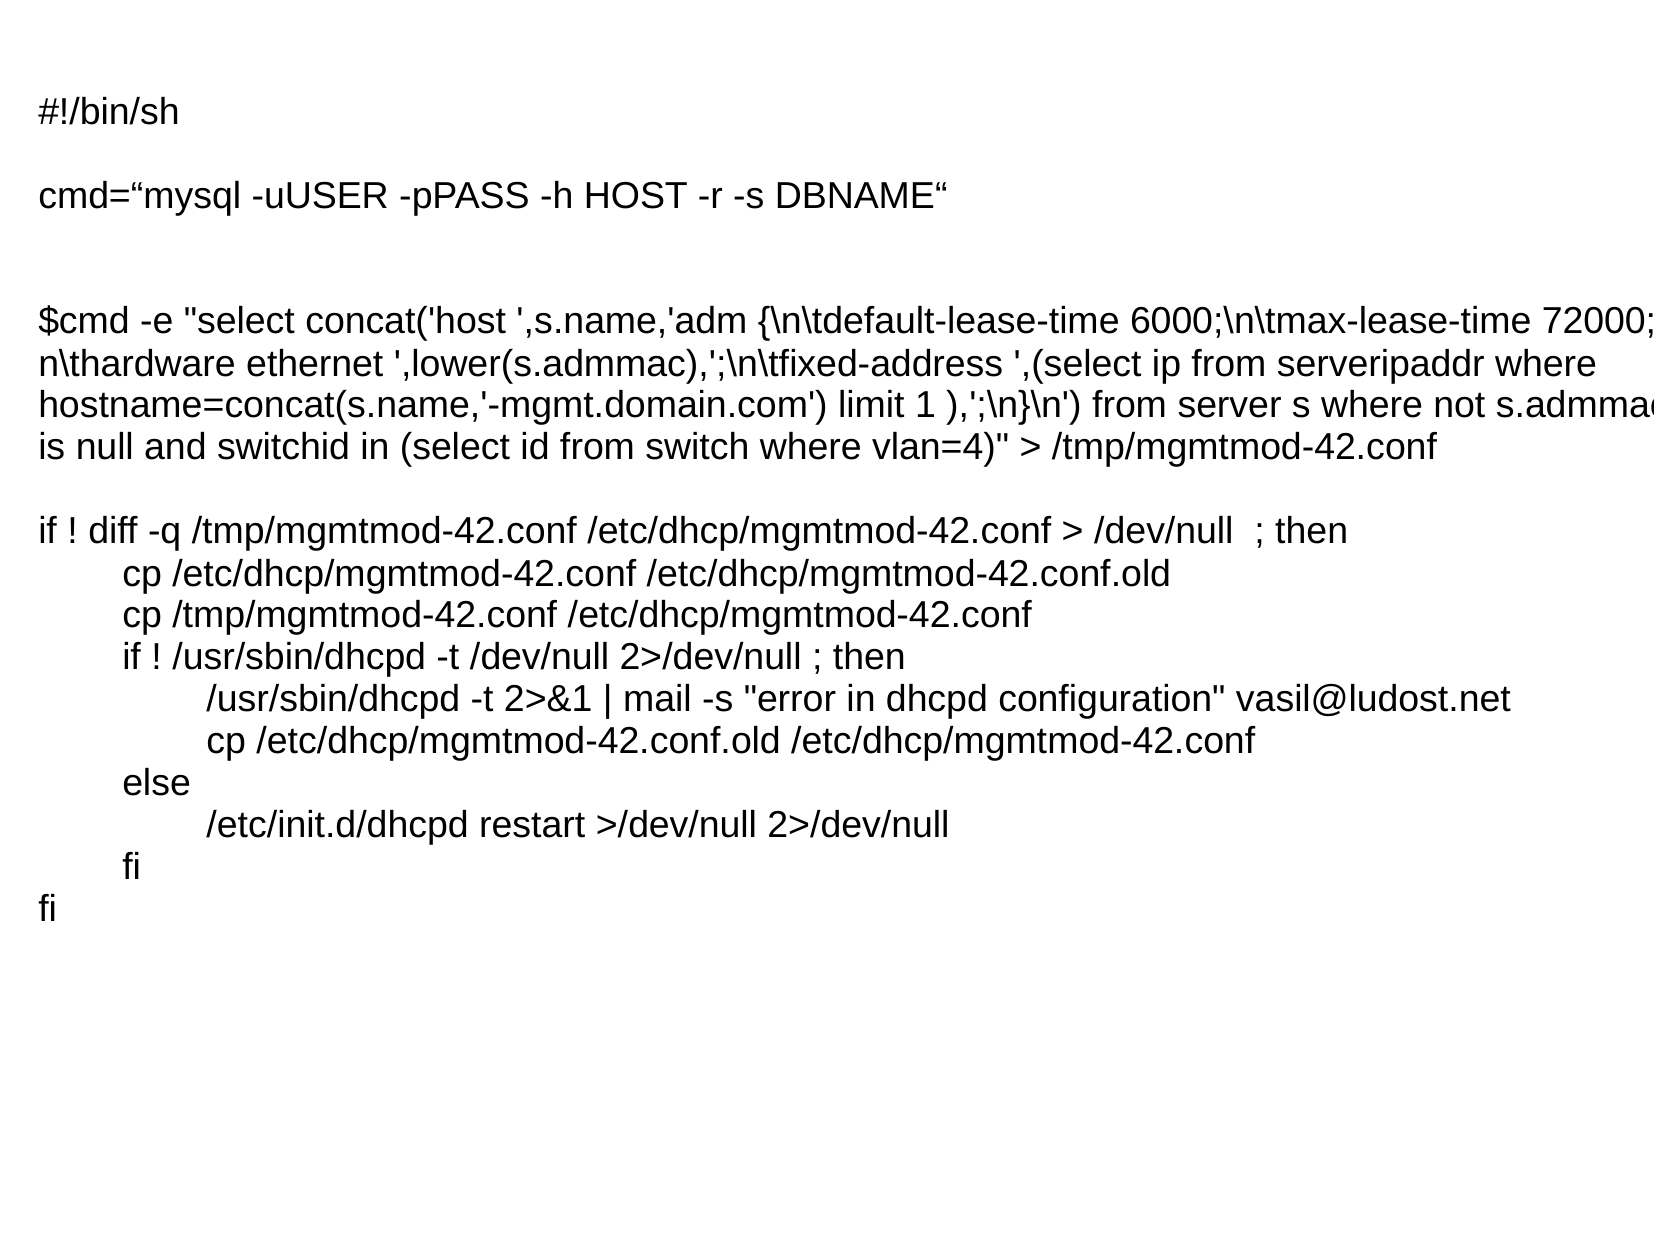

#!/bin/sh
cmd=“mysql -uUSER -pPASS -h HOST -r -s DBNAME“
$cmd -e "select concat('host ',s.name,'adm {\n\tdefault-lease-time 6000;\n\tmax-lease-time 72000;\n\thardware ethernet ',lower(s.admmac),';\n\tfixed-address ',(select ip from serveripaddr where hostname=concat(s.name,'-mgmt.domain.com') limit 1 ),';\n}\n') from server s where not s.admmac is null and switchid in (select id from switch where vlan=4)" > /tmp/mgmtmod-42.conf
if ! diff -q /tmp/mgmtmod-42.conf /etc/dhcp/mgmtmod-42.conf > /dev/null ; then
 cp /etc/dhcp/mgmtmod-42.conf /etc/dhcp/mgmtmod-42.conf.old
 cp /tmp/mgmtmod-42.conf /etc/dhcp/mgmtmod-42.conf
 if ! /usr/sbin/dhcpd -t /dev/null 2>/dev/null ; then
 /usr/sbin/dhcpd -t 2>&1 | mail -s "error in dhcpd configuration" vasil@ludost.net
 cp /etc/dhcp/mgmtmod-42.conf.old /etc/dhcp/mgmtmod-42.conf
 else
 /etc/init.d/dhcpd restart >/dev/null 2>/dev/null
 fi
fi